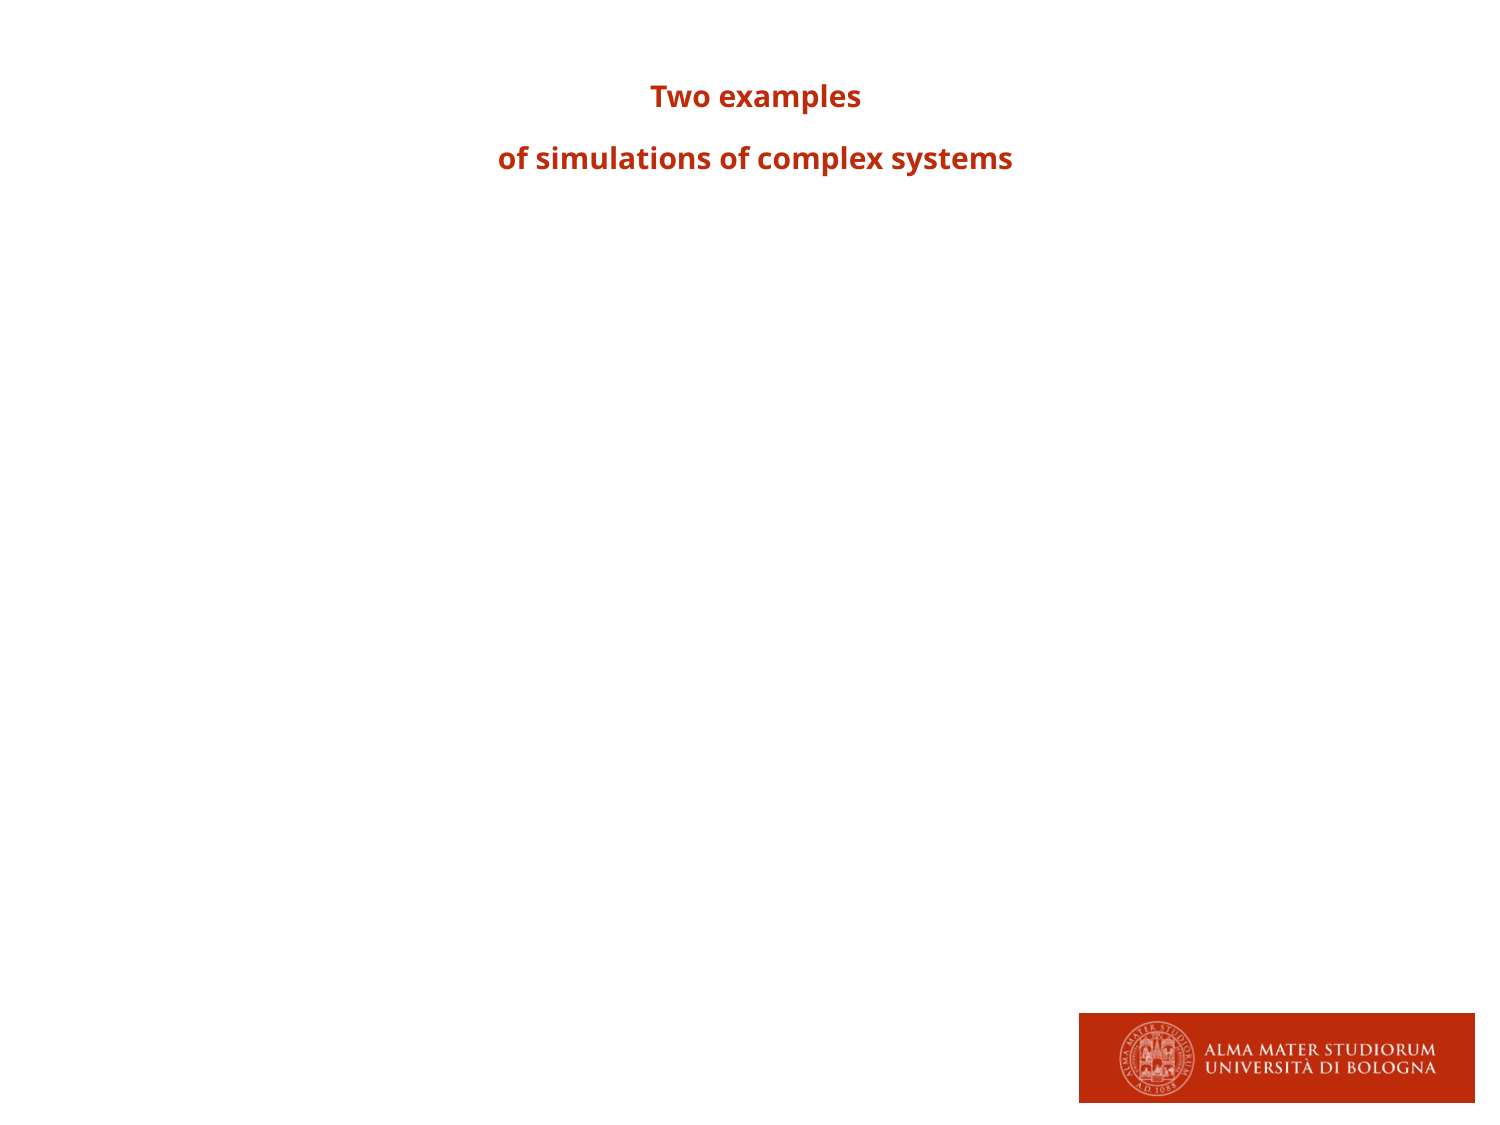

# Two examples
of simulations of complex systems